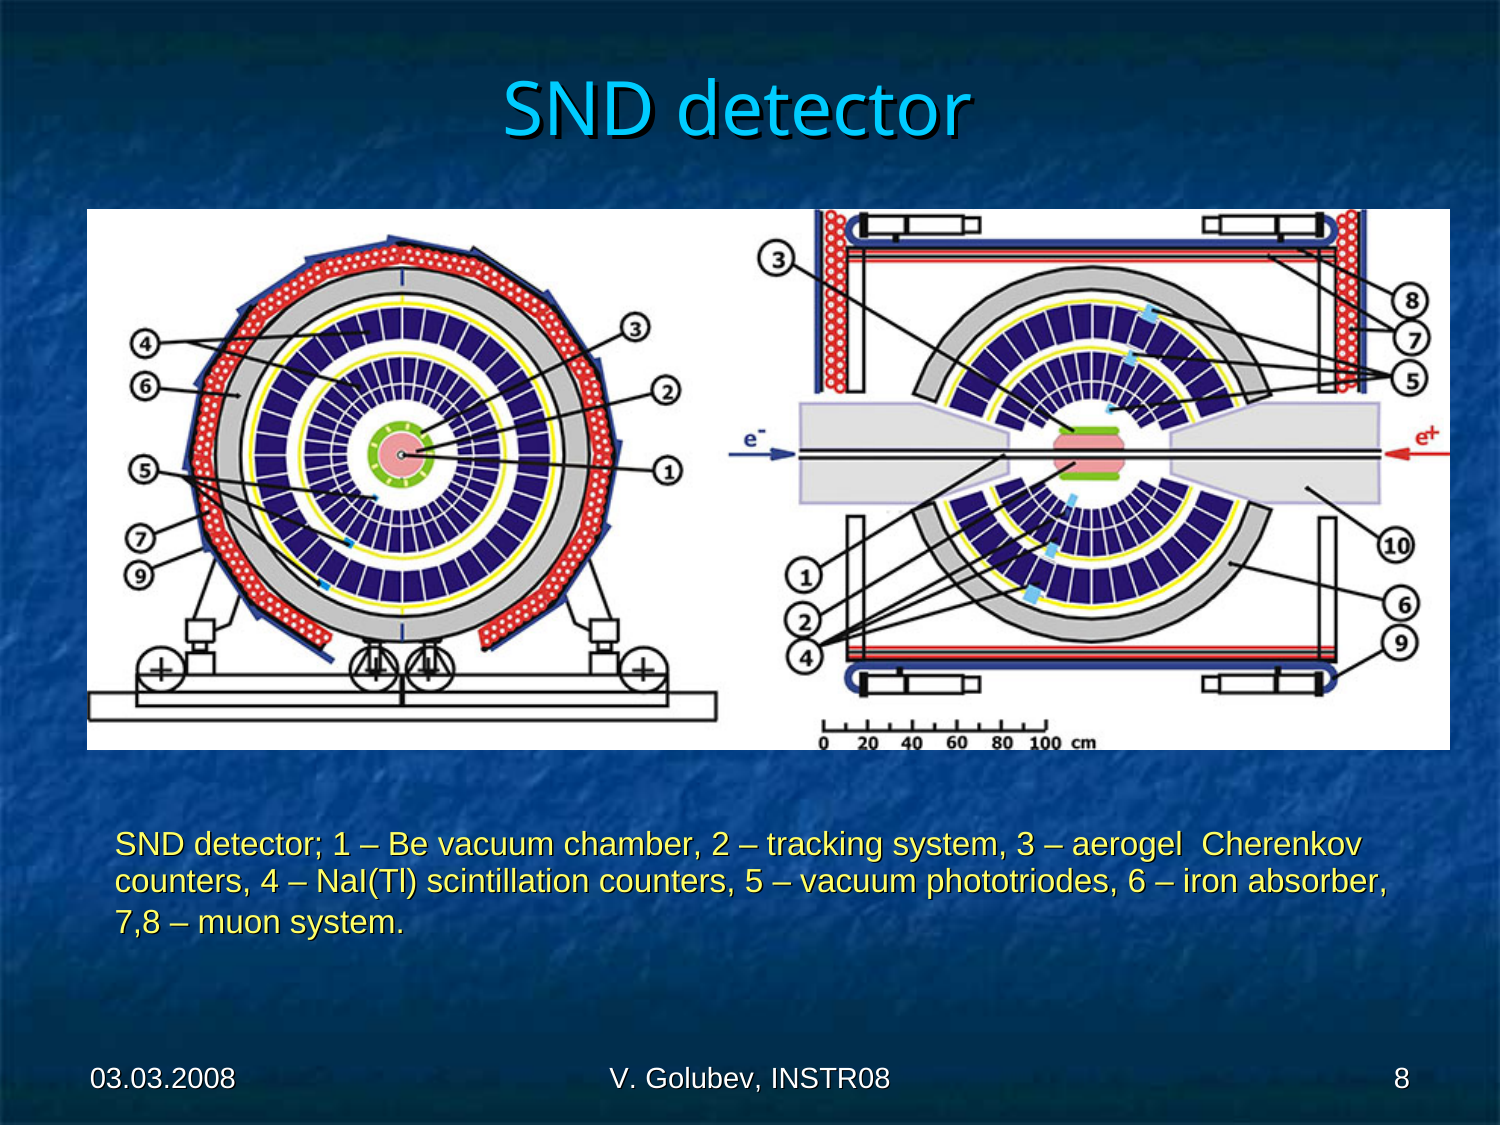

# SND detector
SND detector; 1 – Be vacuum chamber, 2 – tracking system, 3 – aerogel Cherenkov counters, 4 – NaI(Tl) scintillation counters, 5 – vacuum phototriodes, 6 – iron absorber, 7,8 – muon system.
03.03.2008
V. Golubev, INSTR08
8